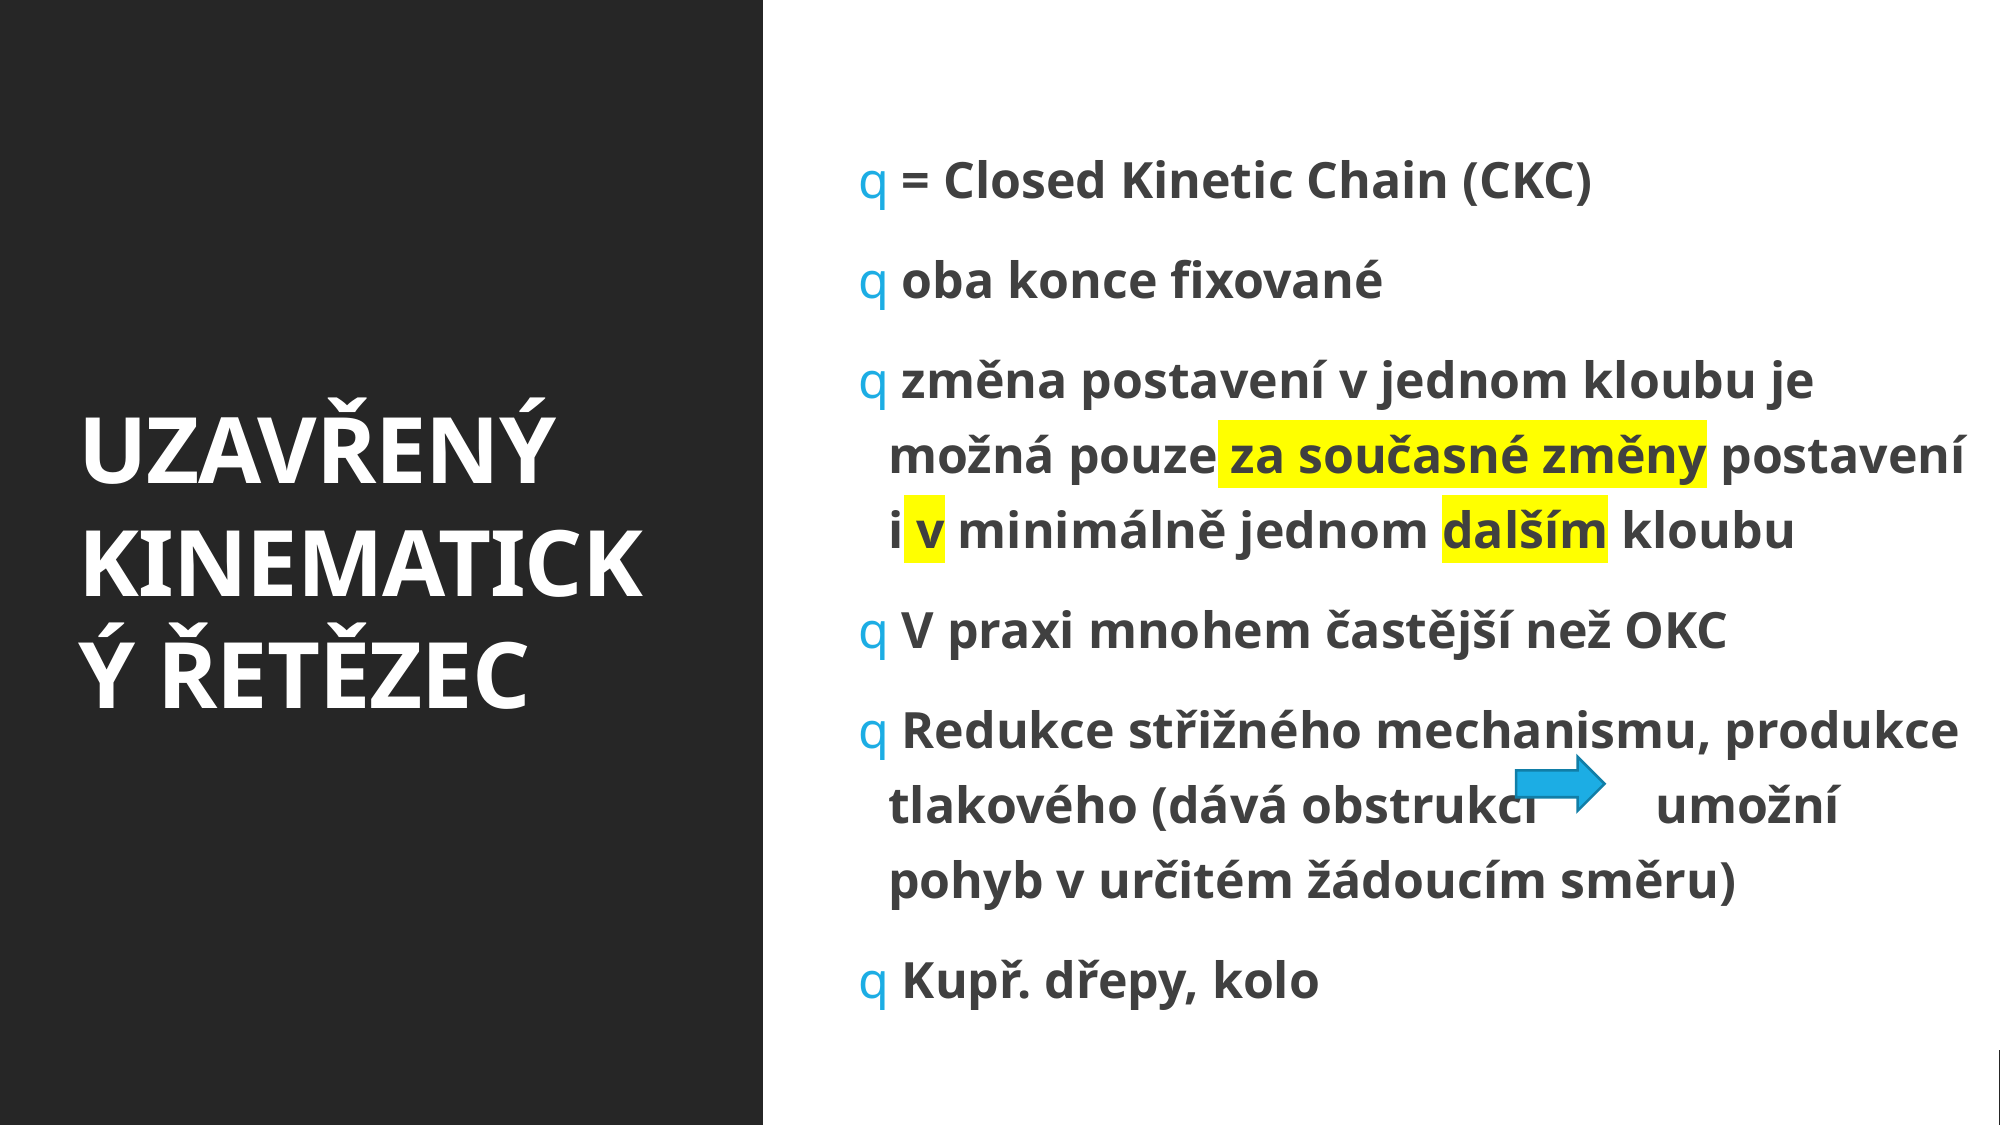

# UZAVŘENÝ KINEMATICKÝ ŘETĚZEC
 = Closed Kinetic Chain (CKC)
 oba konce fixované
 změna postavení v jednom kloubu je možná pouze za současné změny postavení i v minimálně jednom dalším kloubu
 V praxi mnohem častější než OKC
 Redukce střižného mechanismu, produkce tlakového (dává obstrukci         umožní pohyb v určitém žádoucím směru)
 Kupř. dřepy, kolo